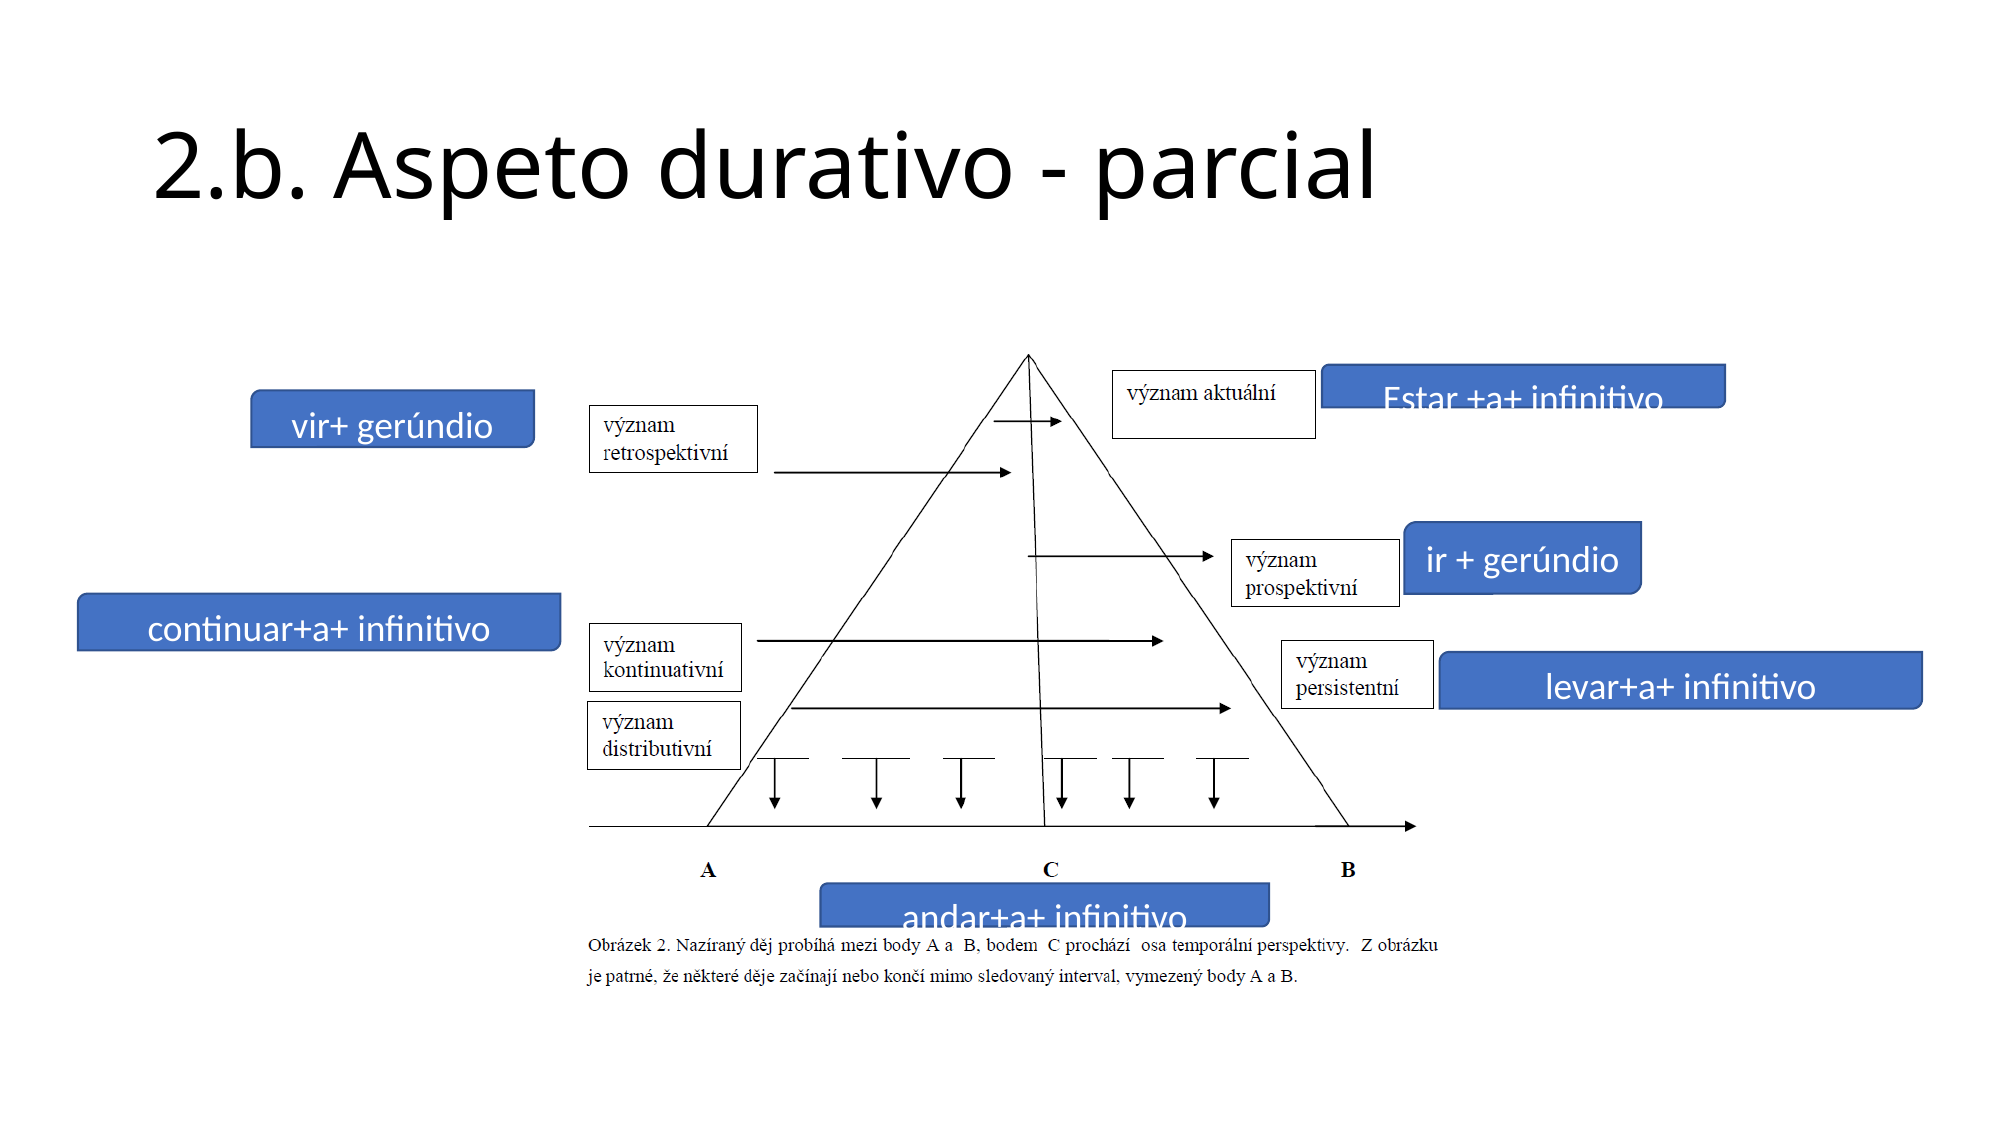

# 2.b. Aspeto durativo - parcial
Estar +a+ infinitivo
vir+ gerúndio
ir + gerúndio
continuar+a+ infinitivo
levar+a+ infinitivo
andar+a+ infinitivo